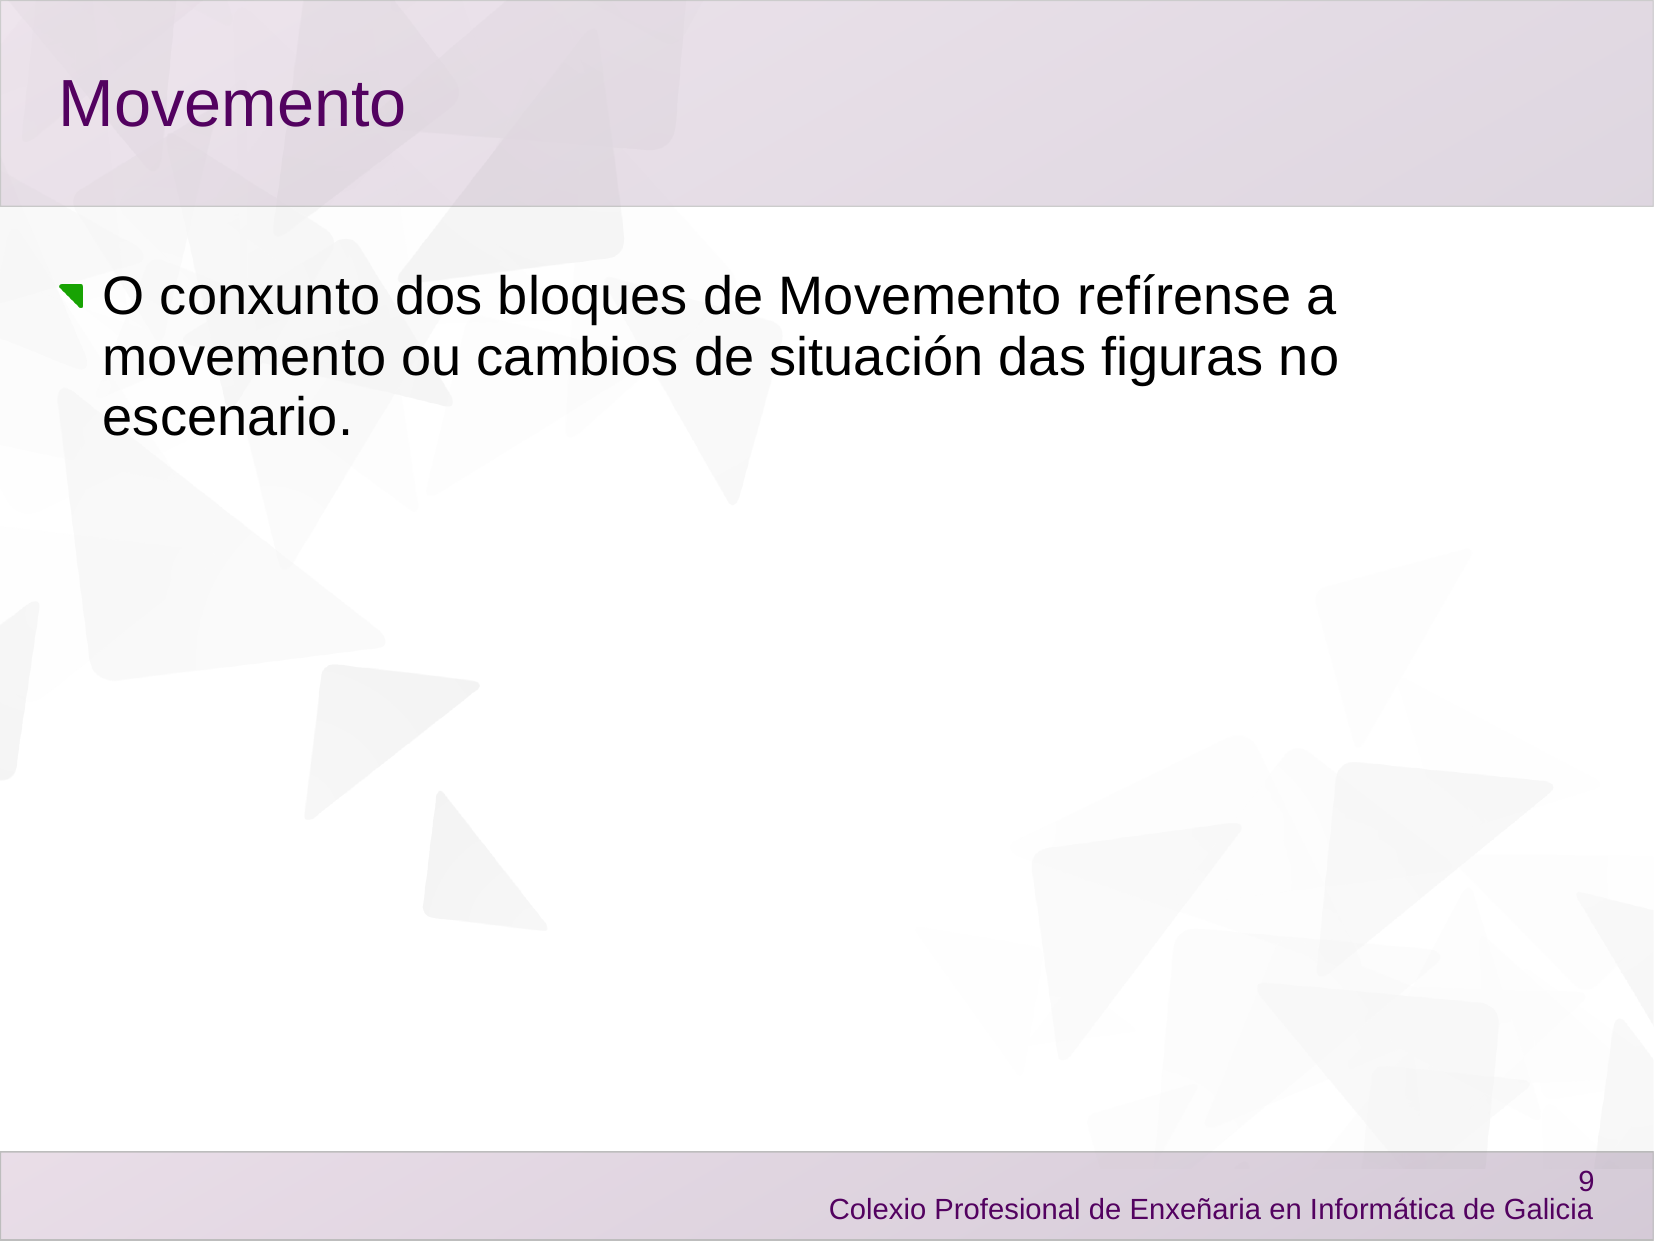

# Movemento
O conxunto dos bloques de Movemento refírense a movemento ou cambios de situación das figuras no escenario.
9
Colexio Profesional de Enxeñaria en Informática de Galicia